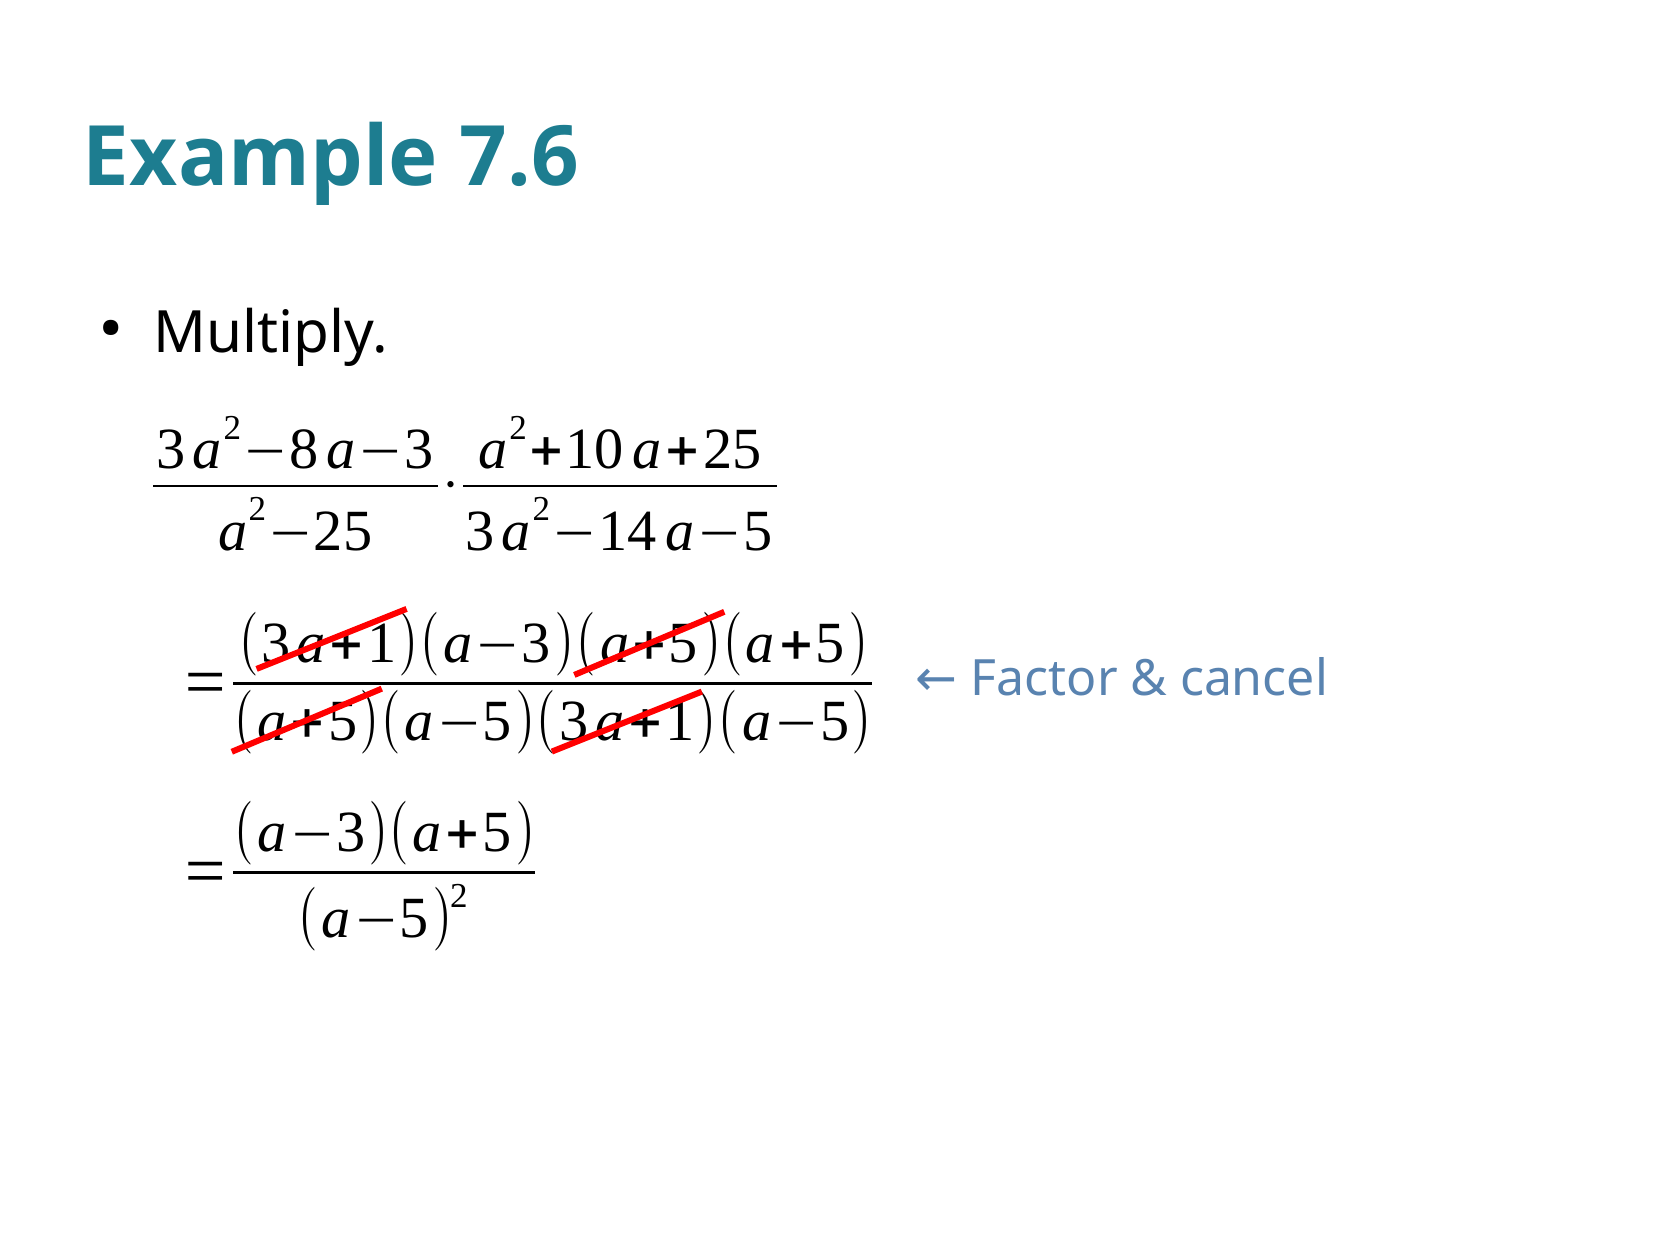

# Example 7.6
Multiply.
← Factor & cancel